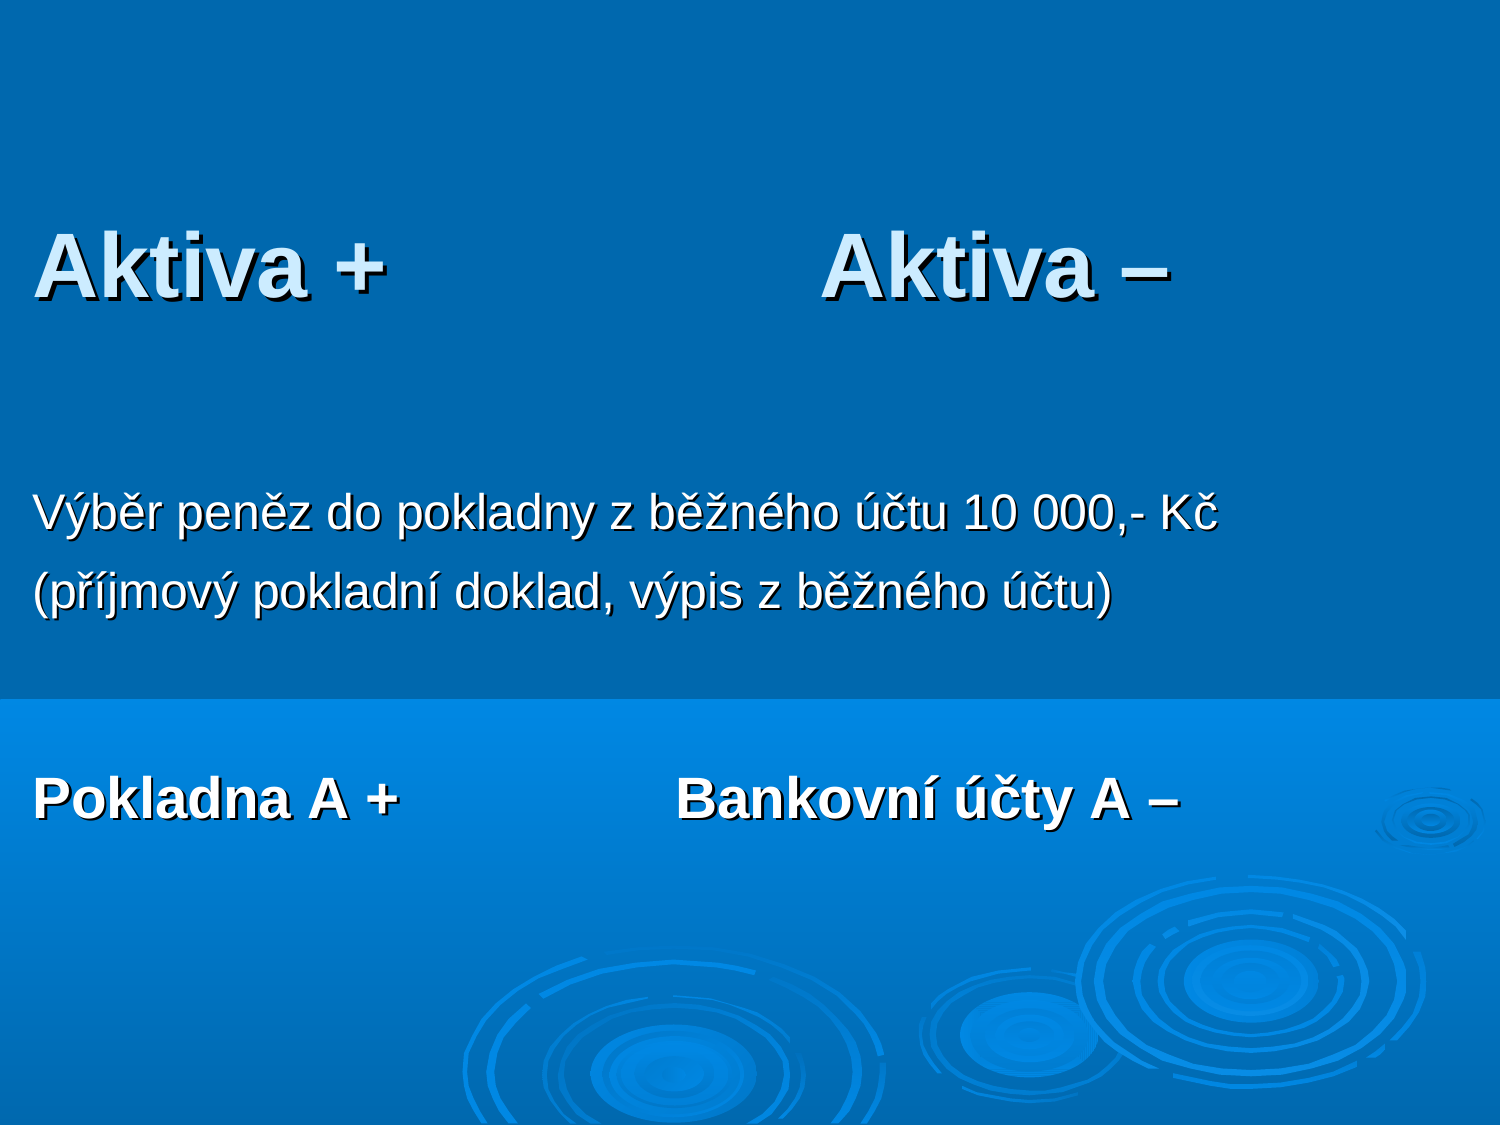

Aktiva + Aktiva –
Výběr peněz do pokladny z běžného účtu 10 000,- Kč
(příjmový pokladní doklad, výpis z běžného účtu)
Pokladna A + Bankovní účty A –